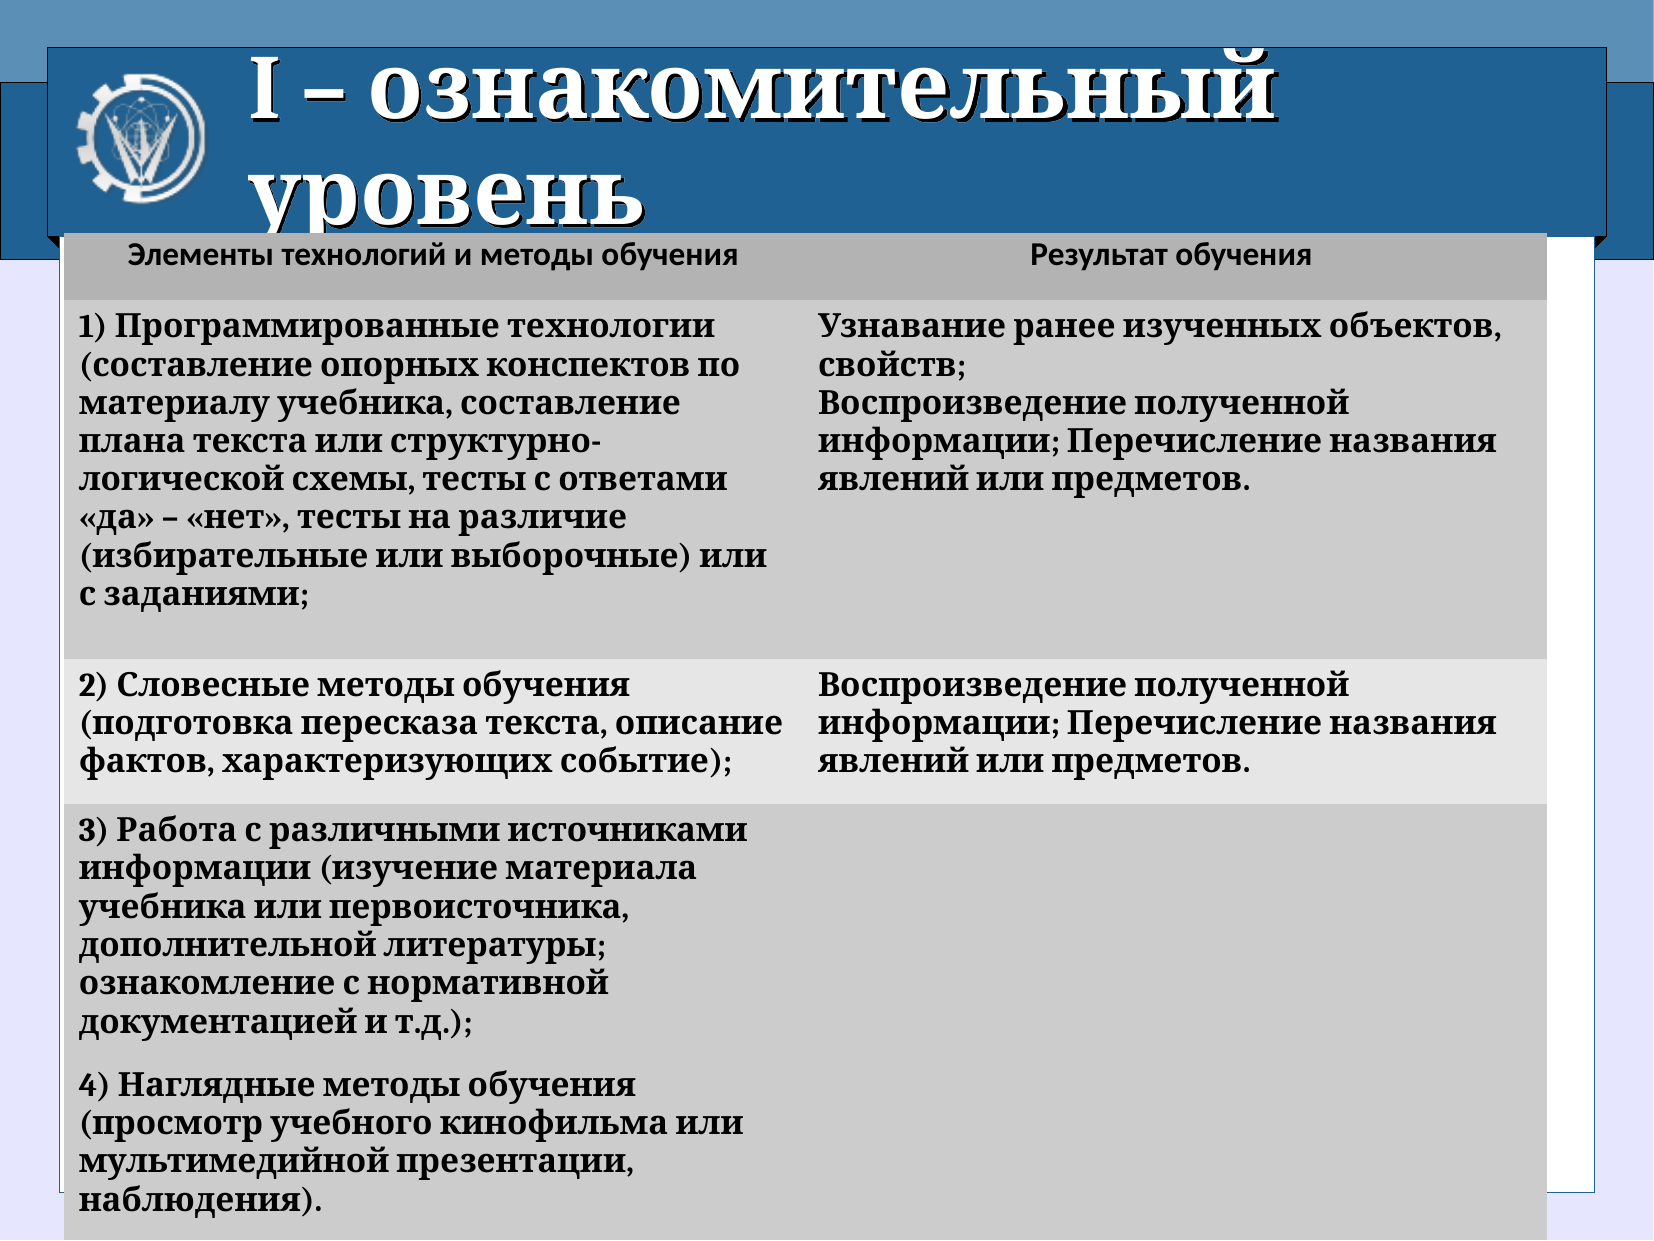

# I – ознакомительный уровень
| Элементы технологий и методы обучения | Результат обучения |
| --- | --- |
| 1) Программированные технологии (составление опорных конспектов по материалу учебника, составление плана текста или структурно-логической схемы, тесты с ответами «да» – «нет», тесты на различие (избирательные или выборочные) или с заданиями; | Узнавание ранее изученных объектов, свойств; Воспроизведение полученной информации; Перечисление названия явлений или предметов. |
| 2) Словесные методы обучения (подготовка пересказа текста, описание фактов, характеризующих событие); | Воспроизведение полученной информации; Перечисление названия явлений или предметов. |
| 3) Работа с различными источниками информации (изучение материала учебника или первоисточника, дополнительной литературы; ознакомление с нормативной документацией и т.д.); 4) Наглядные методы обучения (просмотр учебного кинофильма или мультимедийной презентации, наблюдения). | |